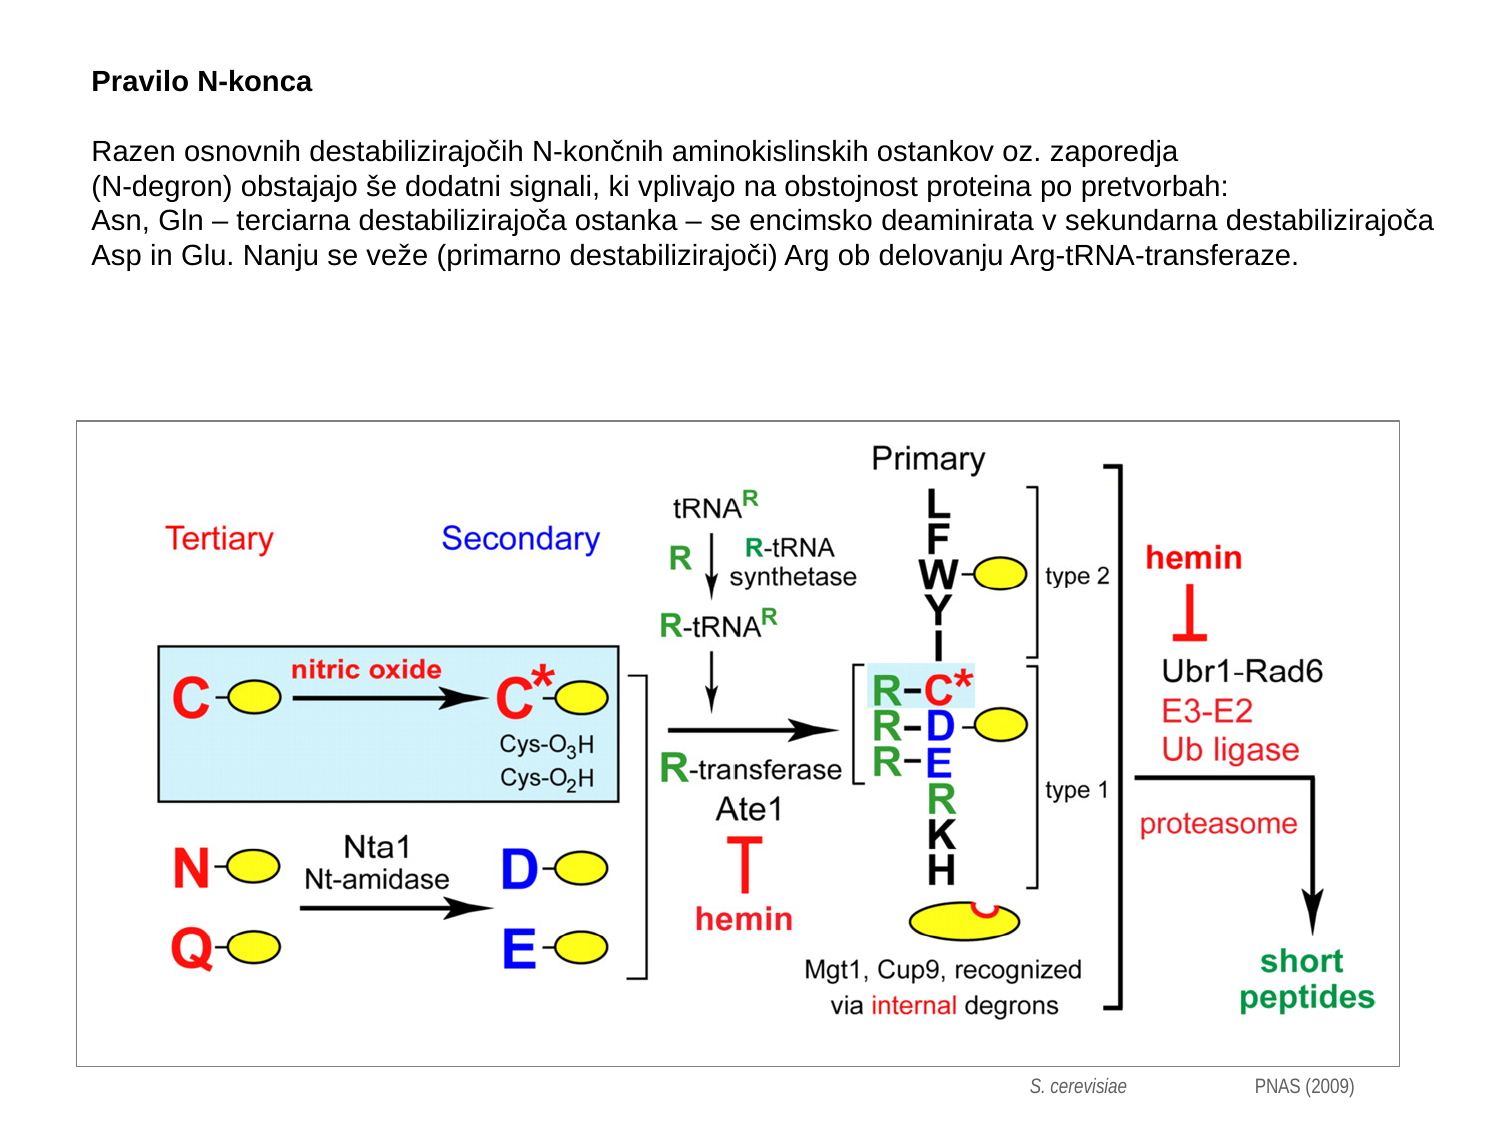

Pravilo N-konca
Razen osnovnih destabilizirajočih N-končnih aminokislinskih ostankov oz. zaporedja
(N-degron) obstajajo še dodatni signali, ki vplivajo na obstojnost proteina po pretvorbah:
Asn, Gln – terciarna destabilizirajoča ostanka – se encimsko deaminirata v sekundarna destabilizirajoča Asp in Glu. Nanju se veže (primarno destabilizirajoči) Arg ob delovanju Arg-tRNA-transferaze.
S. cerevisiae		PNAS (2009)